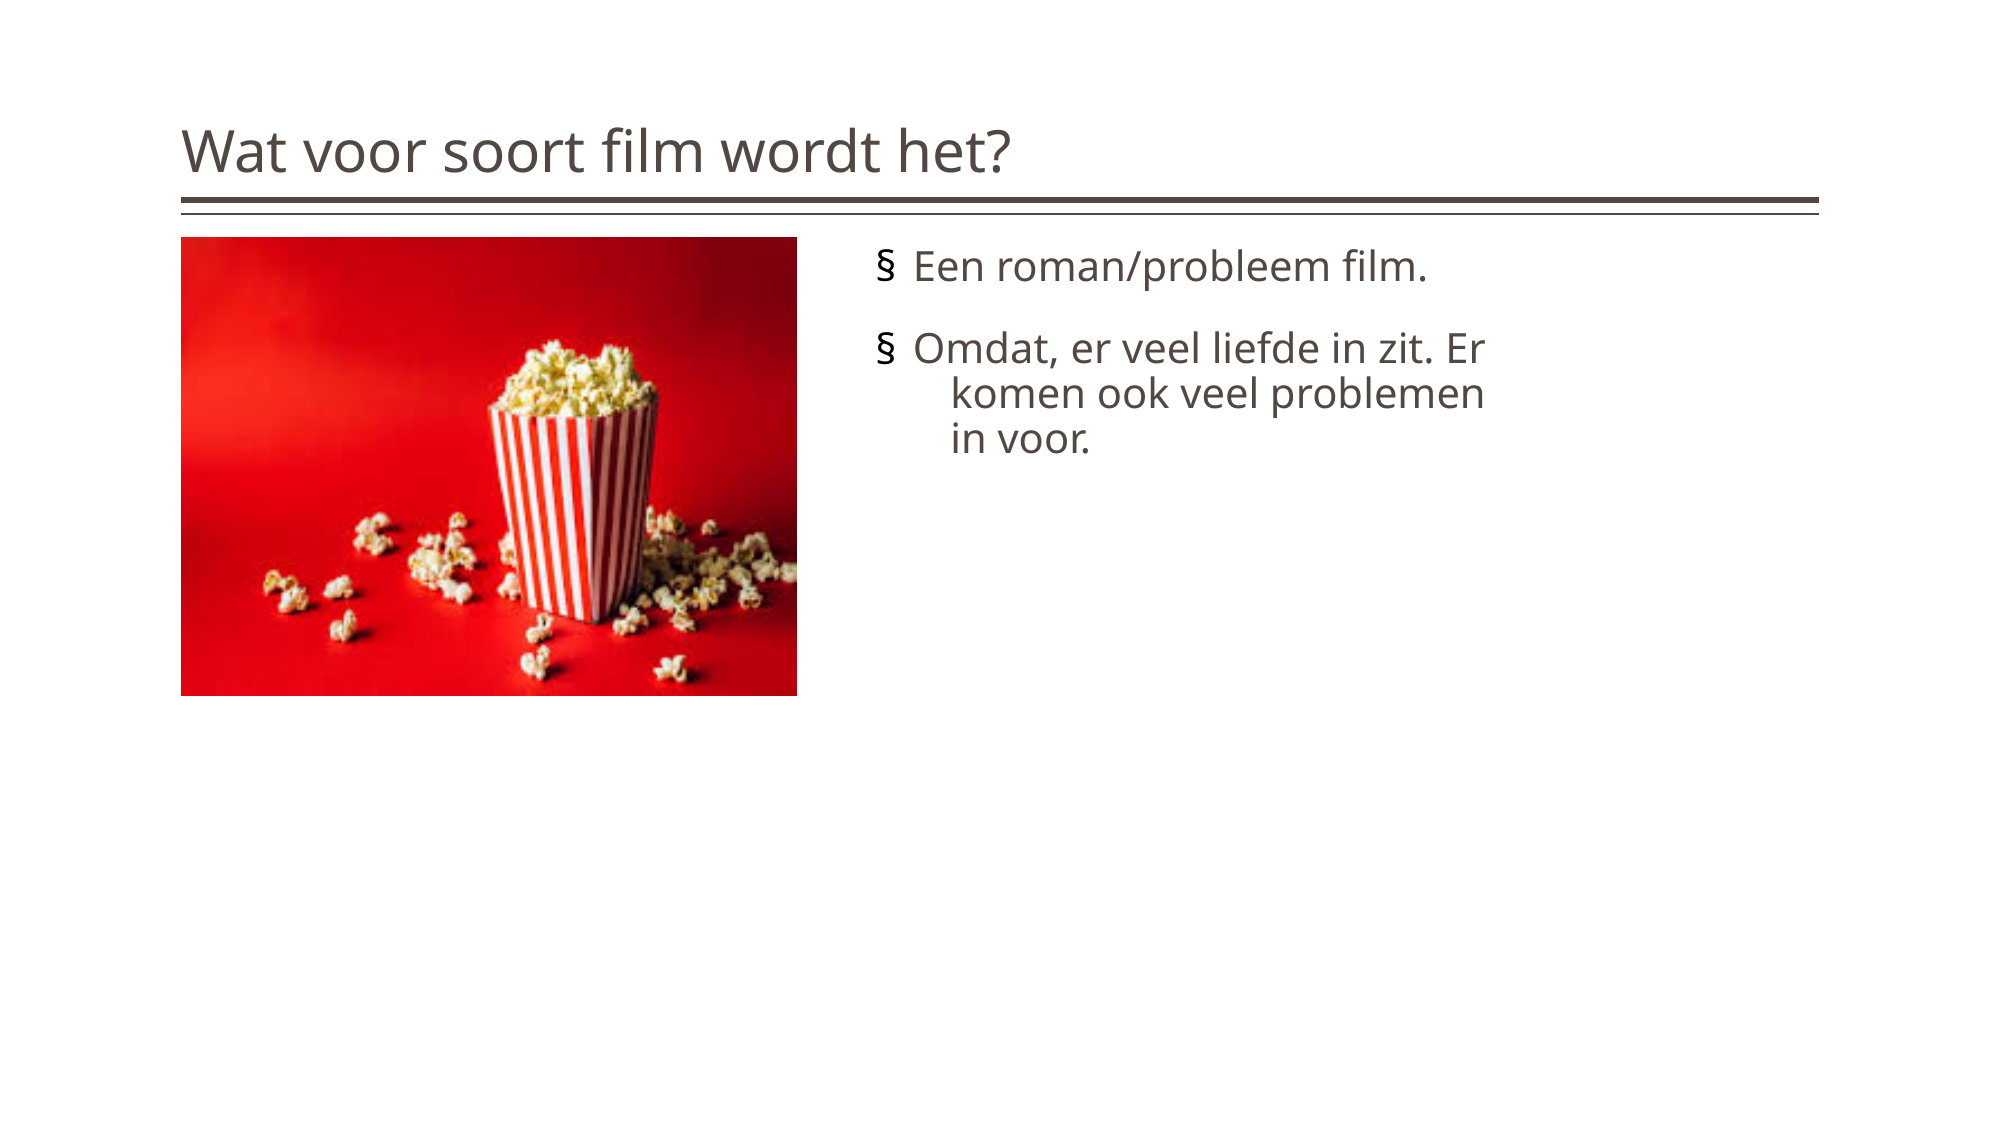

# Wat voor soort film wordt het?
Een roman/probleem film.
Omdat, er veel liefde in zit. Er komen ook veel problemen in voor.